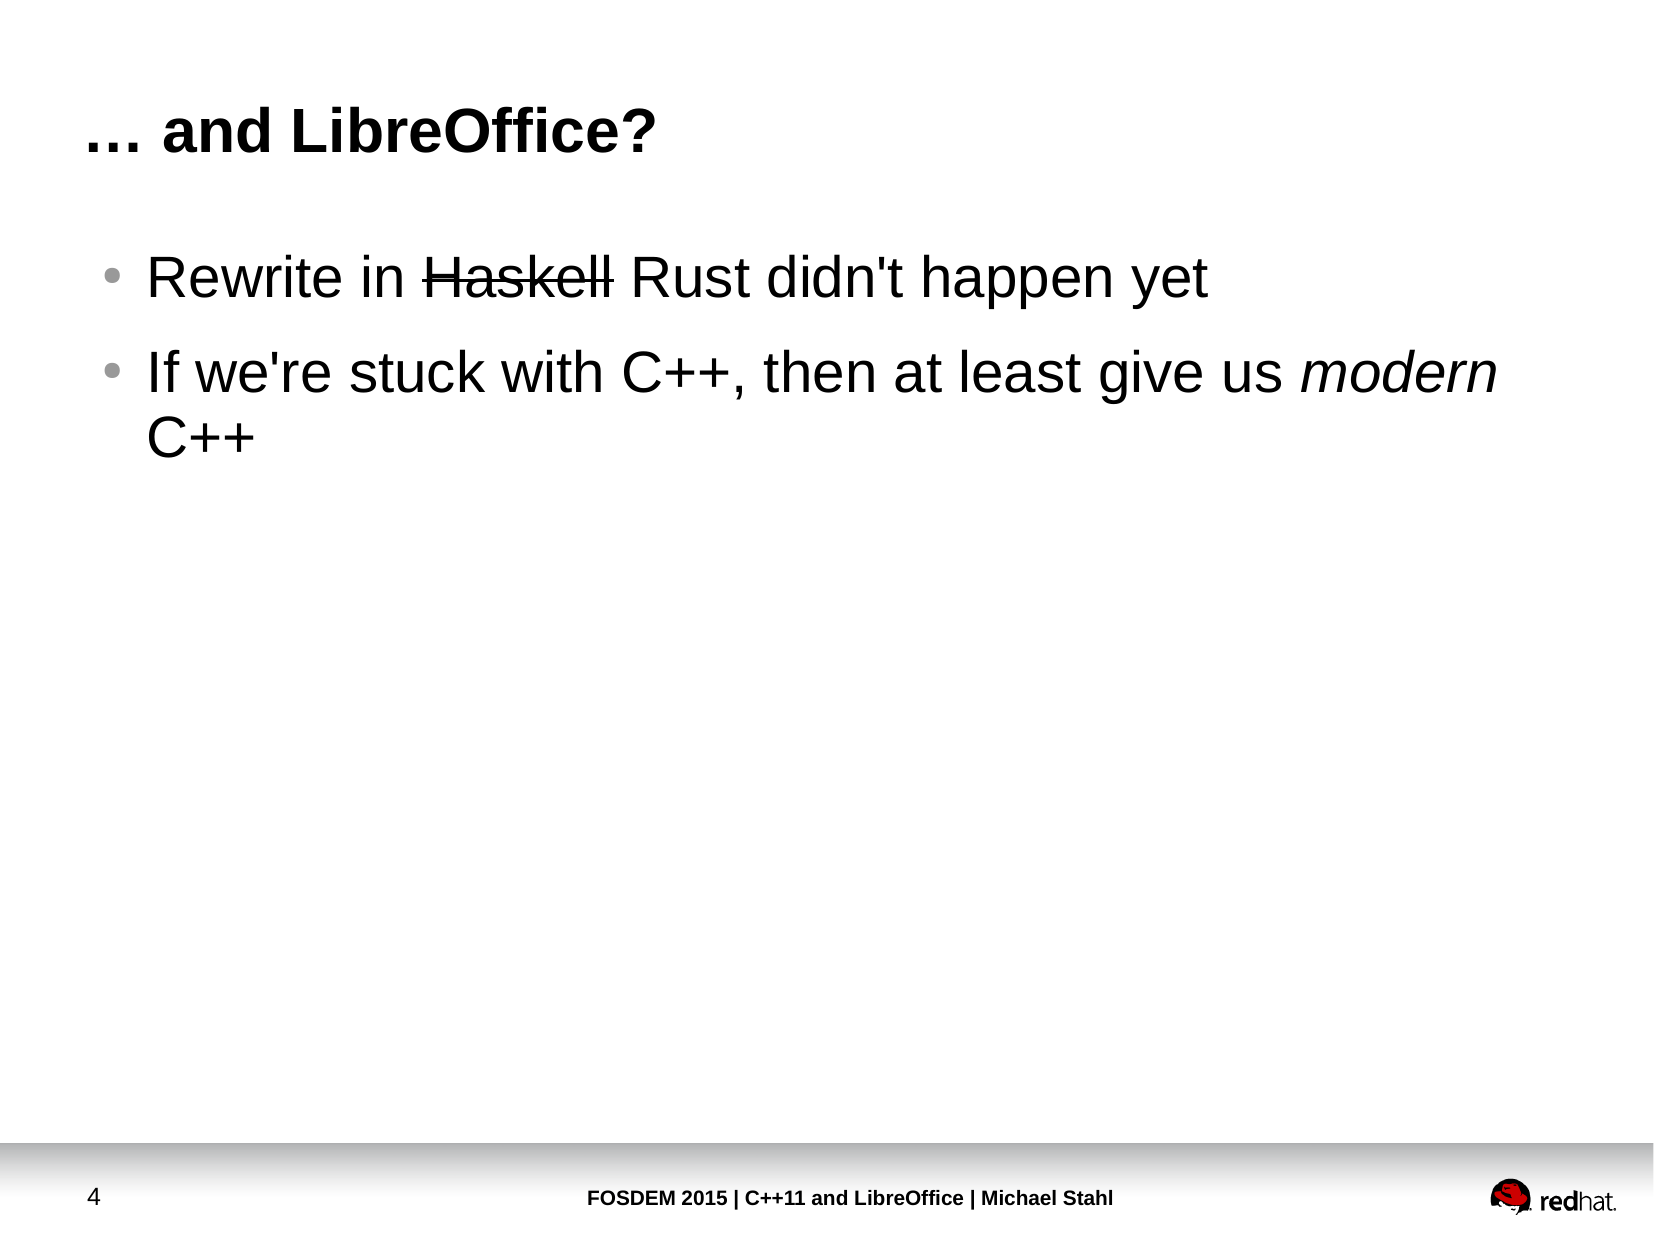

# … and LibreOffice?
Rewrite in Haskell Rust didn't happen yet
If we're stuck with C++, then at least give us modern C++